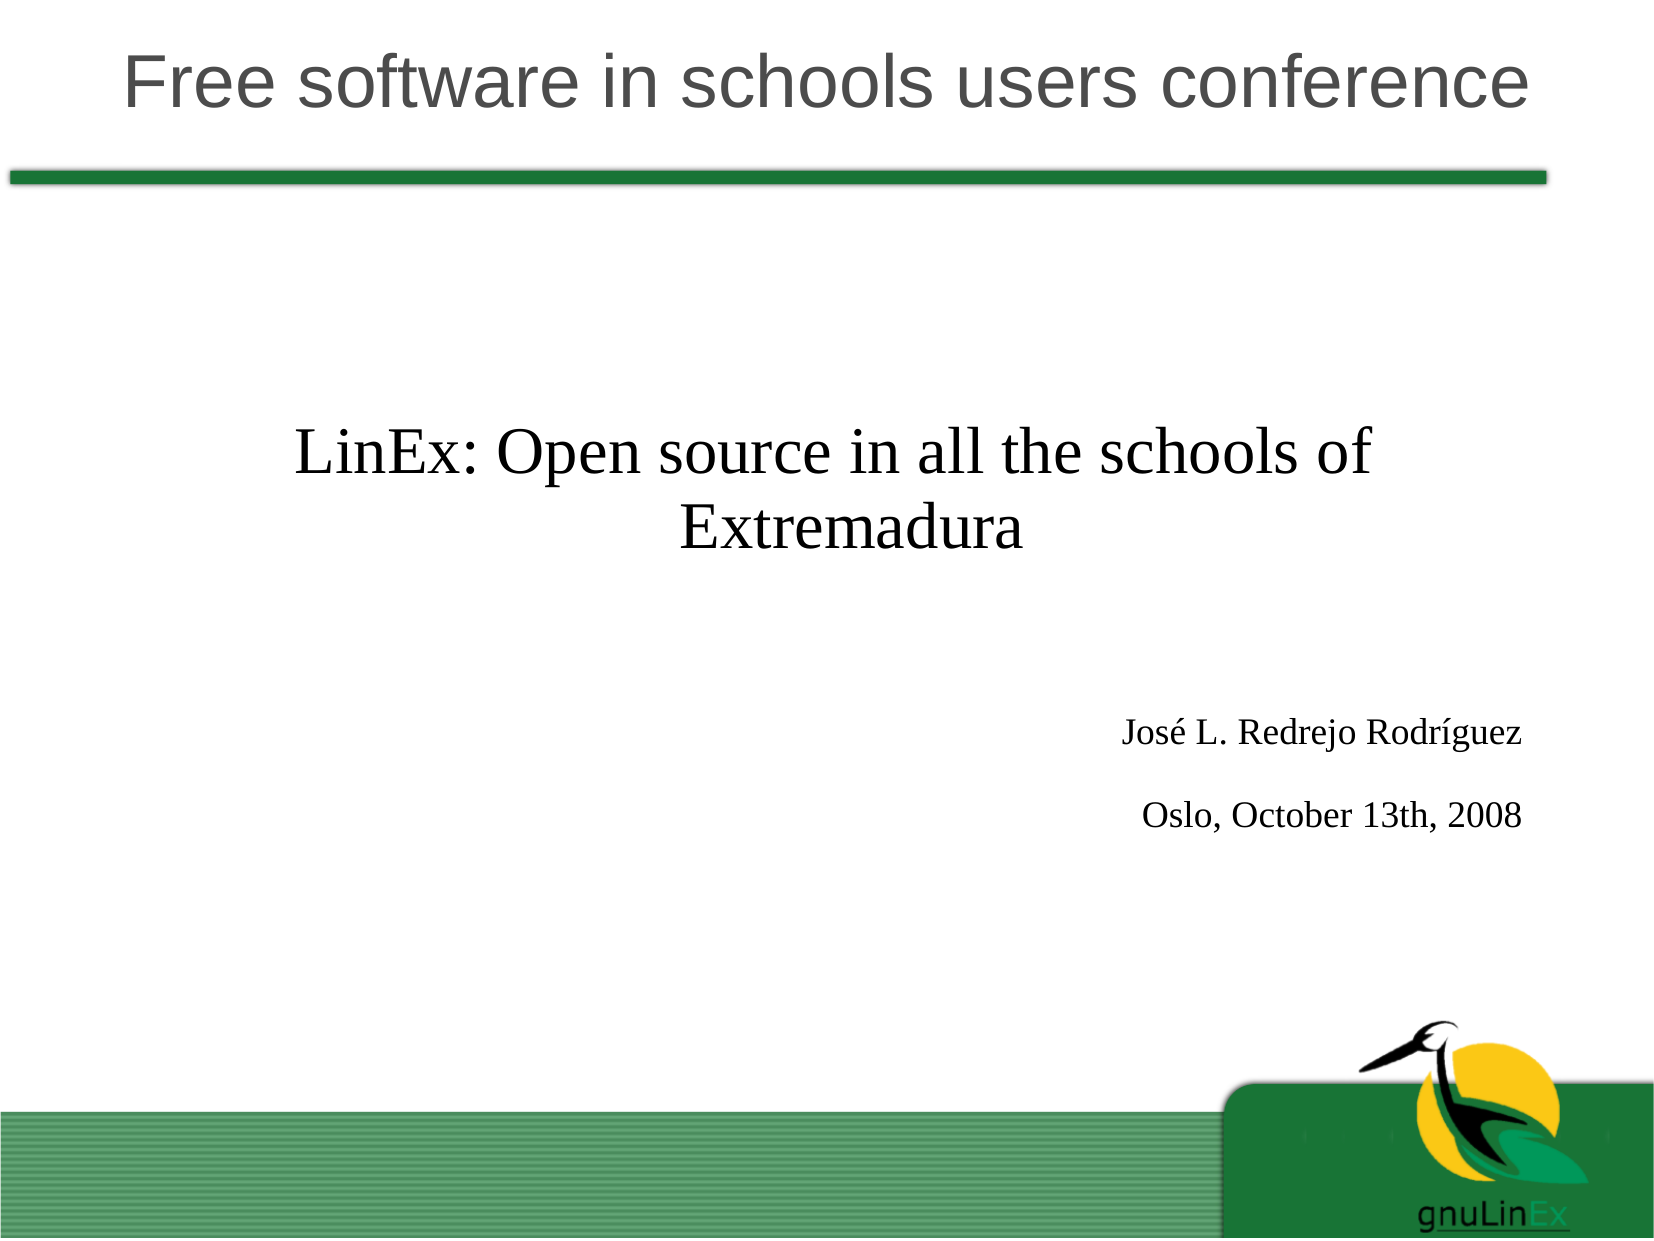

# Free software in schools users conference
LinEx: Open source in all the schools of Extremadura
José L. Redrejo Rodríguez
Oslo, October 13th, 2008